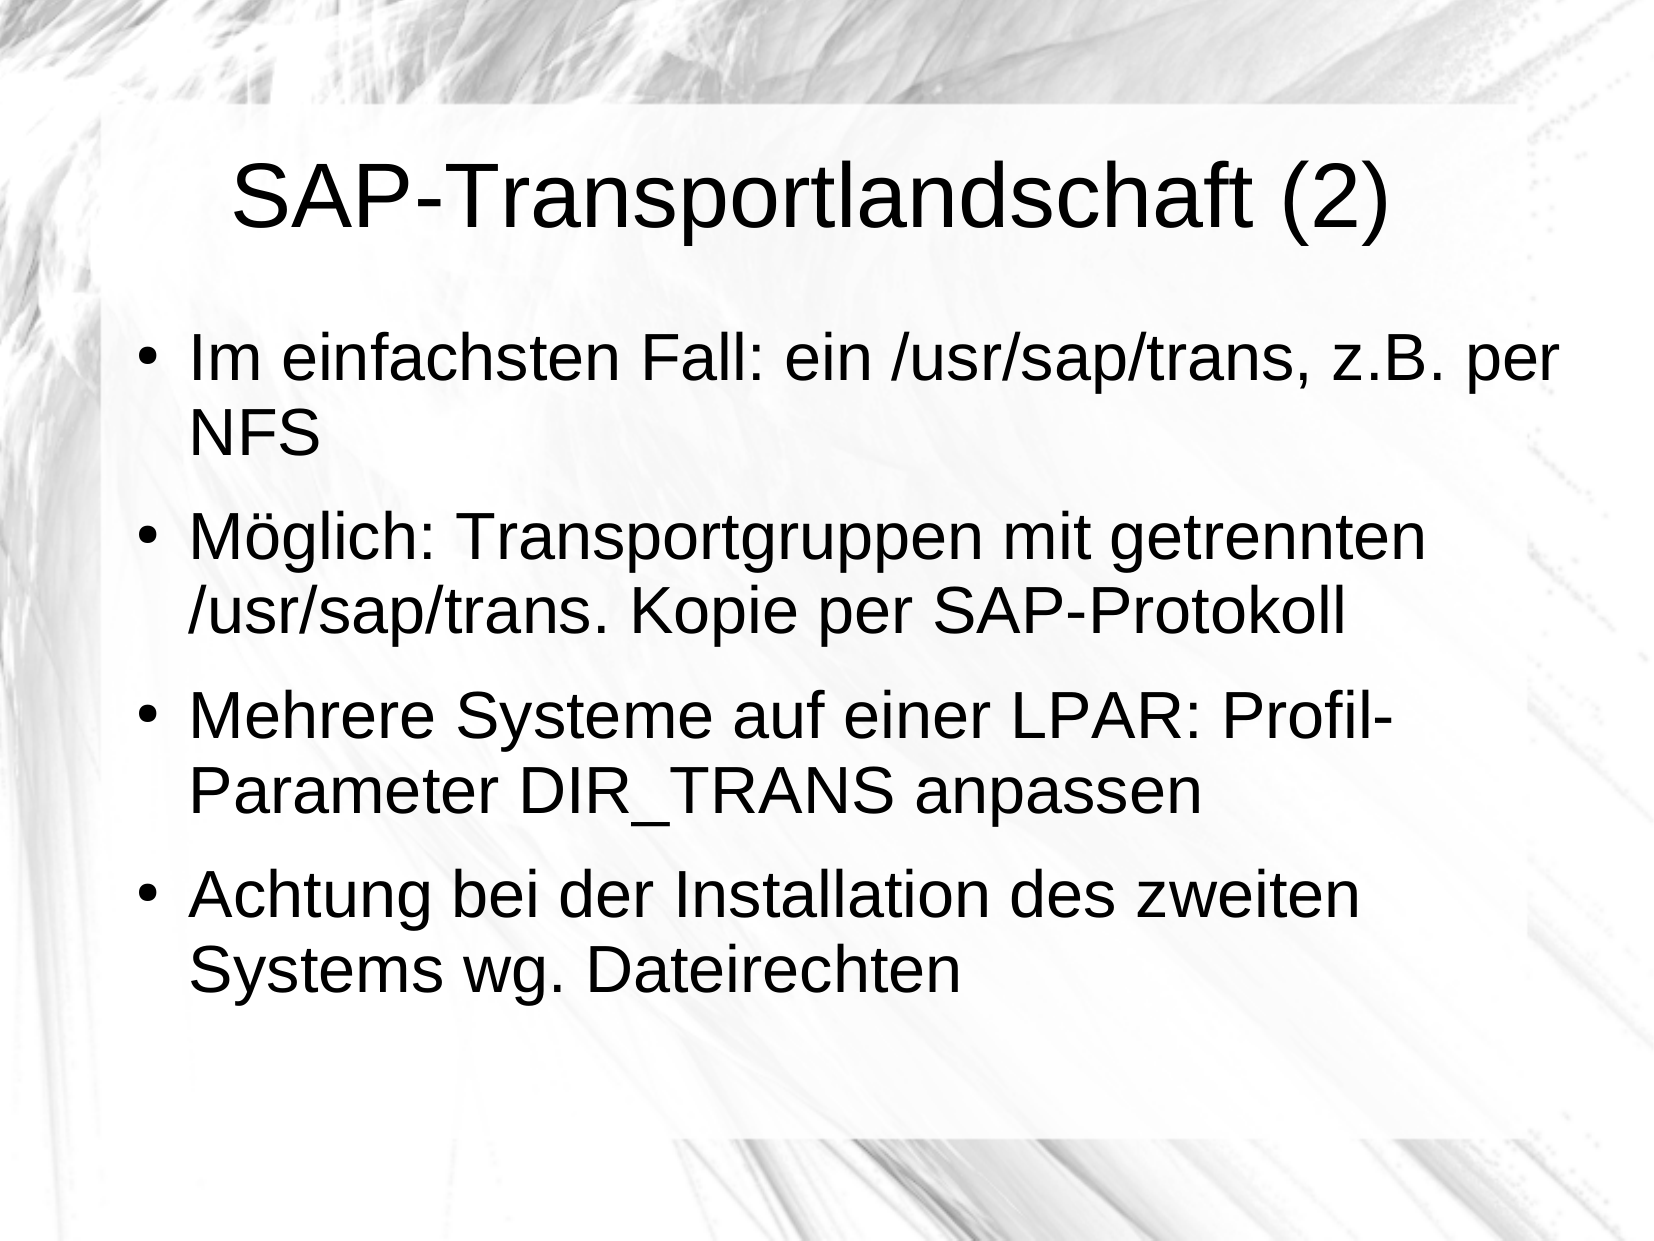

# SAP-Transportlandschaft (2)
Im einfachsten Fall: ein /usr/sap/trans, z.B. per NFS
Möglich: Transportgruppen mit getrennten /usr/sap/trans. Kopie per SAP-Protokoll
Mehrere Systeme auf einer LPAR: Profil-Parameter DIR_TRANS anpassen
Achtung bei der Installation des zweiten Systems wg. Dateirechten